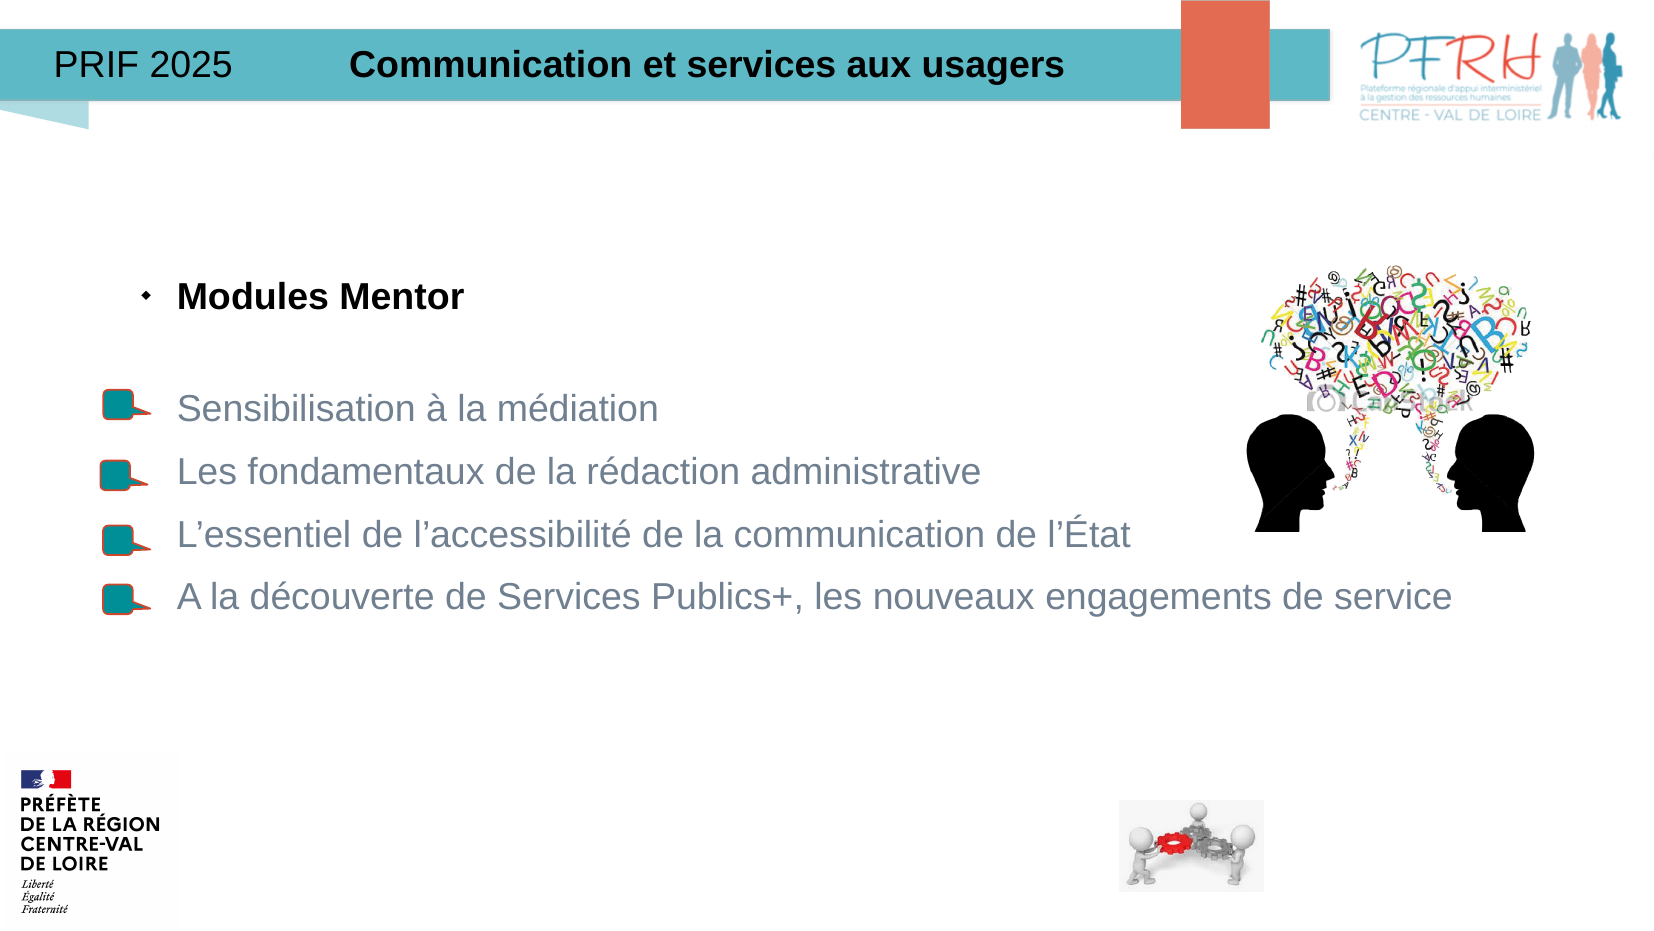

PRIF 2025		Communication et services aux usagers
Modules Mentor
Sensibilisation à la médiation
Les fondamentaux de la rédaction administrative
L’essentiel de l’accessibilité de la communication de l’État
A la découverte de Services Publics+, les nouveaux engagements de service